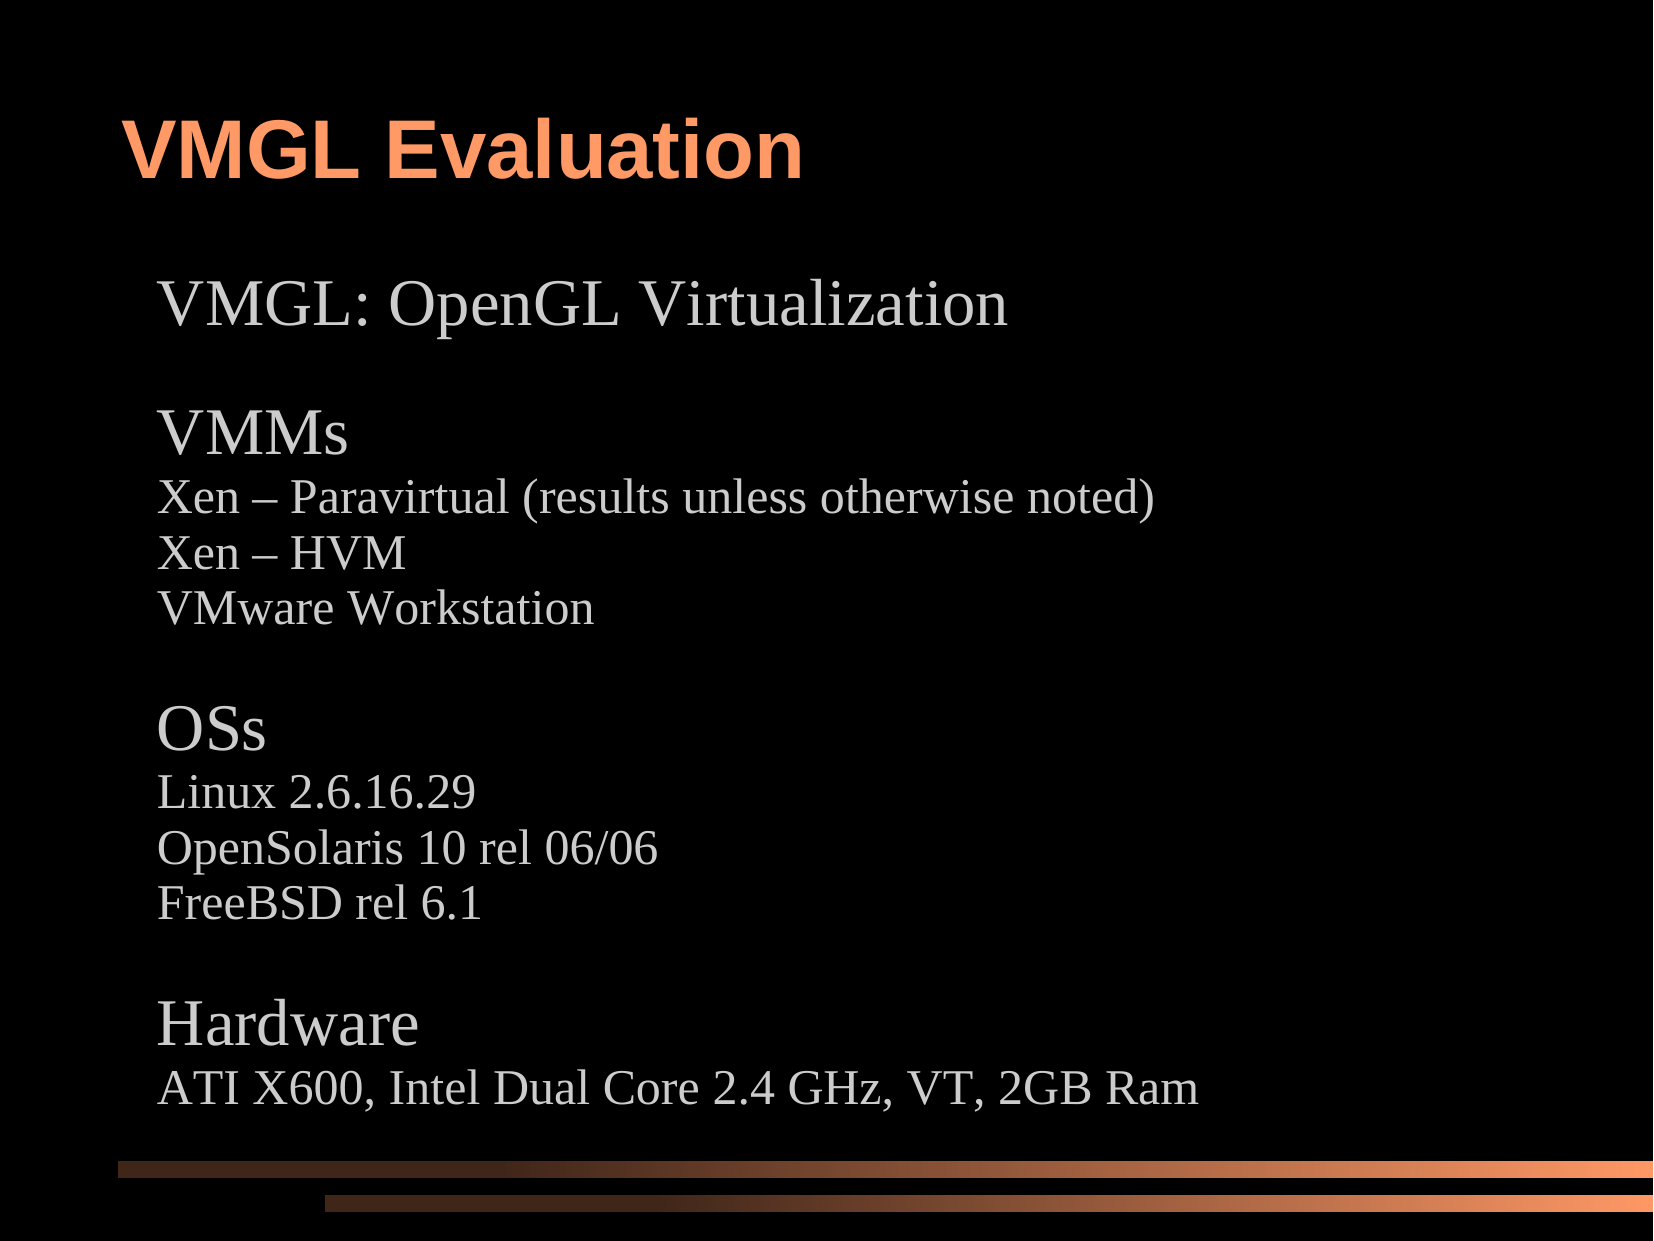

# VMGL Evaluation
VMGL: OpenGL Virtualization
VMMs
Xen – Paravirtual (results unless otherwise noted)
Xen – HVM
VMware Workstation
OSs
Linux 2.6.16.29
OpenSolaris 10 rel 06/06
FreeBSD rel 6.1
Hardware
ATI X600, Intel Dual Core 2.4 GHz, VT, 2GB Ram